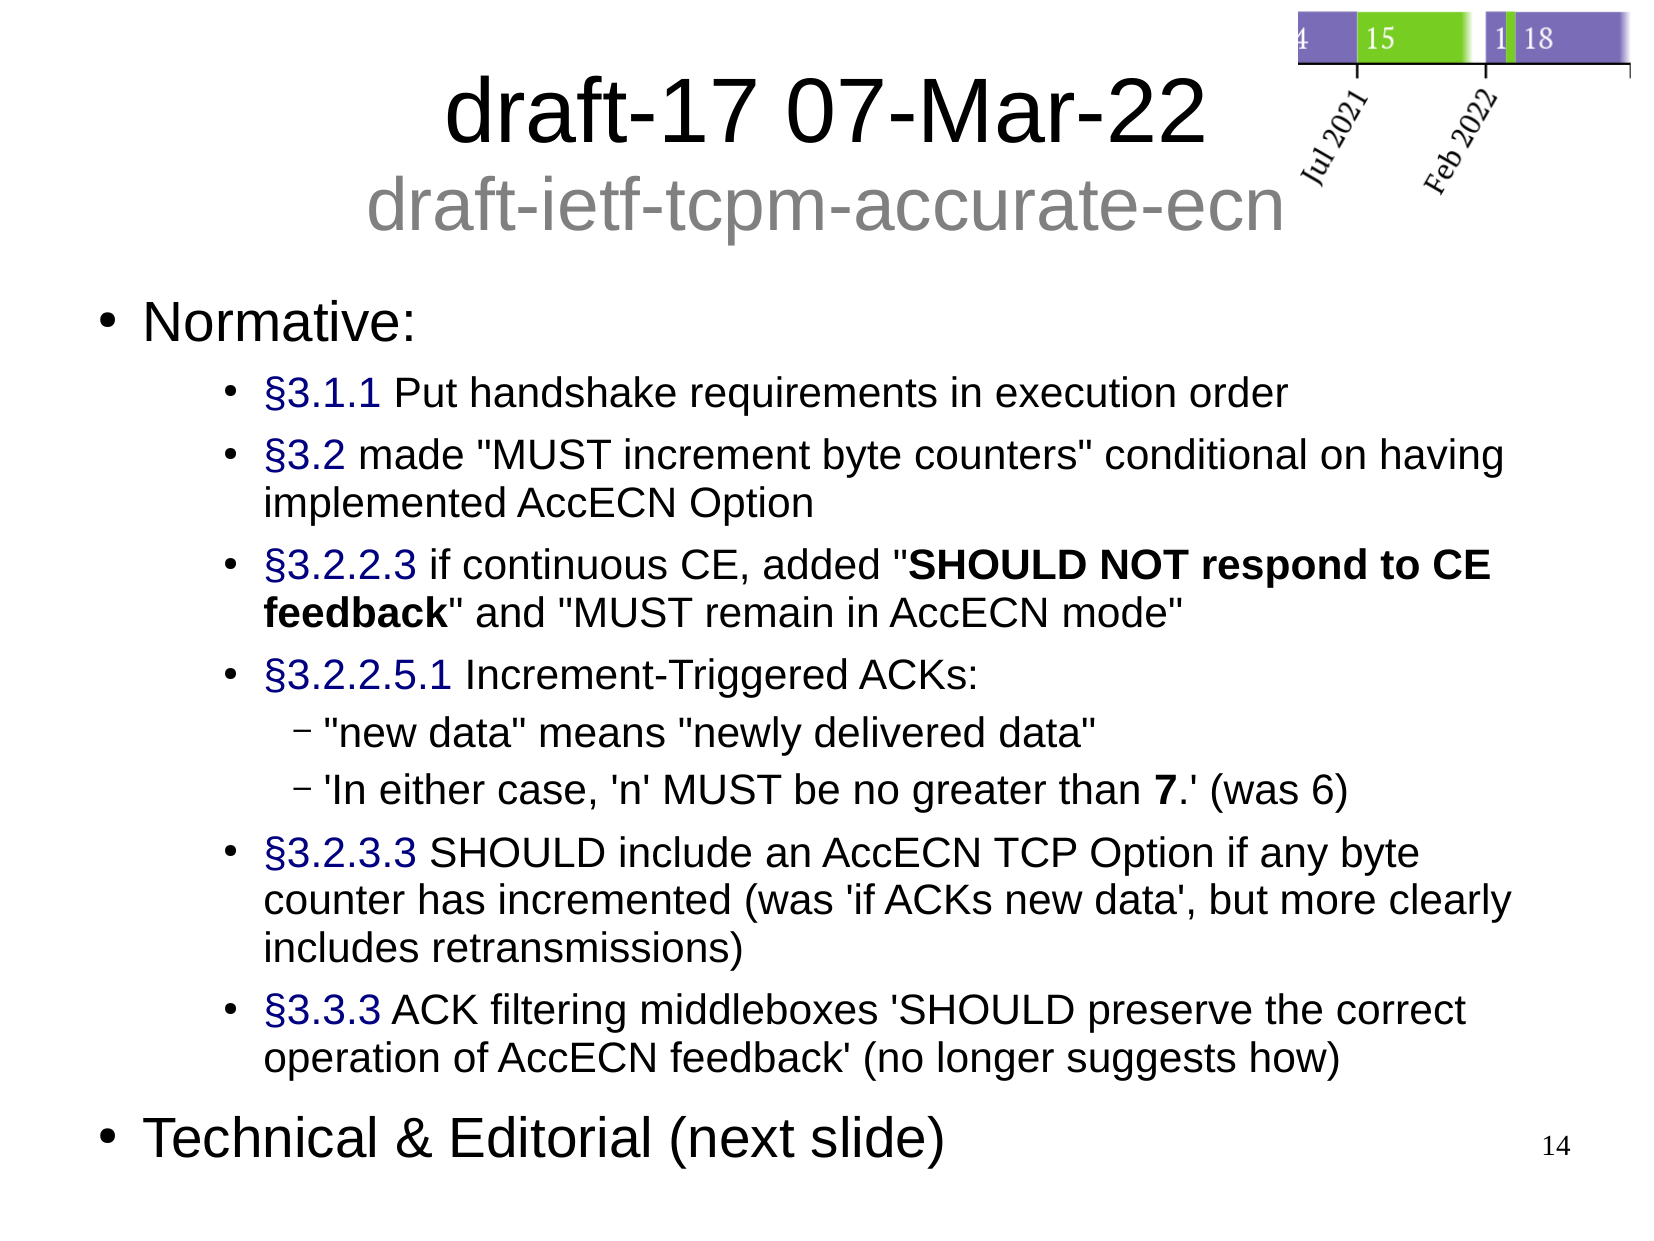

# draft-17 07-Mar-22 draft-ietf-tcpm-accurate-ecn
Normative:
§3.1.1 Put handshake requirements in execution order
§3.2 made "MUST increment byte counters" conditional on having implemented AccECN Option
§3.2.2.3 if continuous CE, added "SHOULD NOT respond to CE feedback" and "MUST remain in AccECN mode"
§3.2.2.5.1 Increment-Triggered ACKs:
"new data" means "newly delivered data"
'In either case, 'n' MUST be no greater than 7.' (was 6)
§3.2.3.3 SHOULD include an AccECN TCP Option if any byte counter has incremented (was 'if ACKs new data', but more clearly includes retransmissions)
§3.3.3 ACK filtering middleboxes 'SHOULD preserve the correct operation of AccECN feedback' (no longer suggests how)
Technical & Editorial (next slide)
14